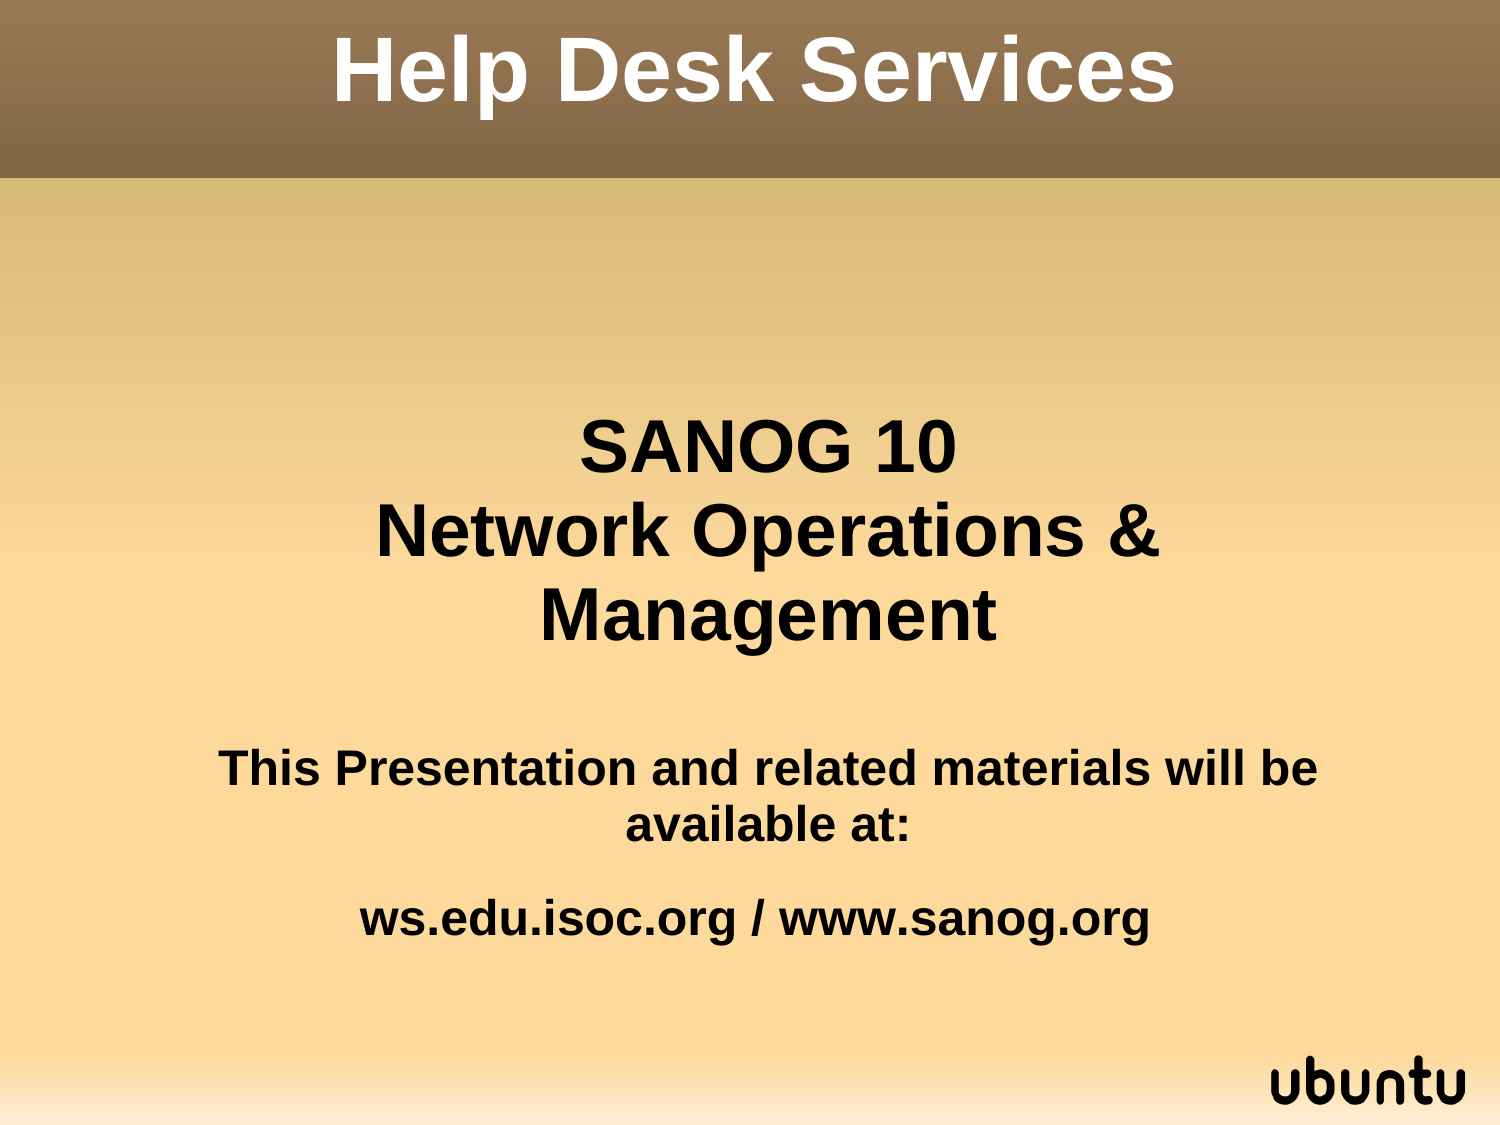

Help Desk Services
# SANOG 10 Network Operations & Management This Presentation and related materials will be available at: ws.edu.isoc.org / www.sanog.org